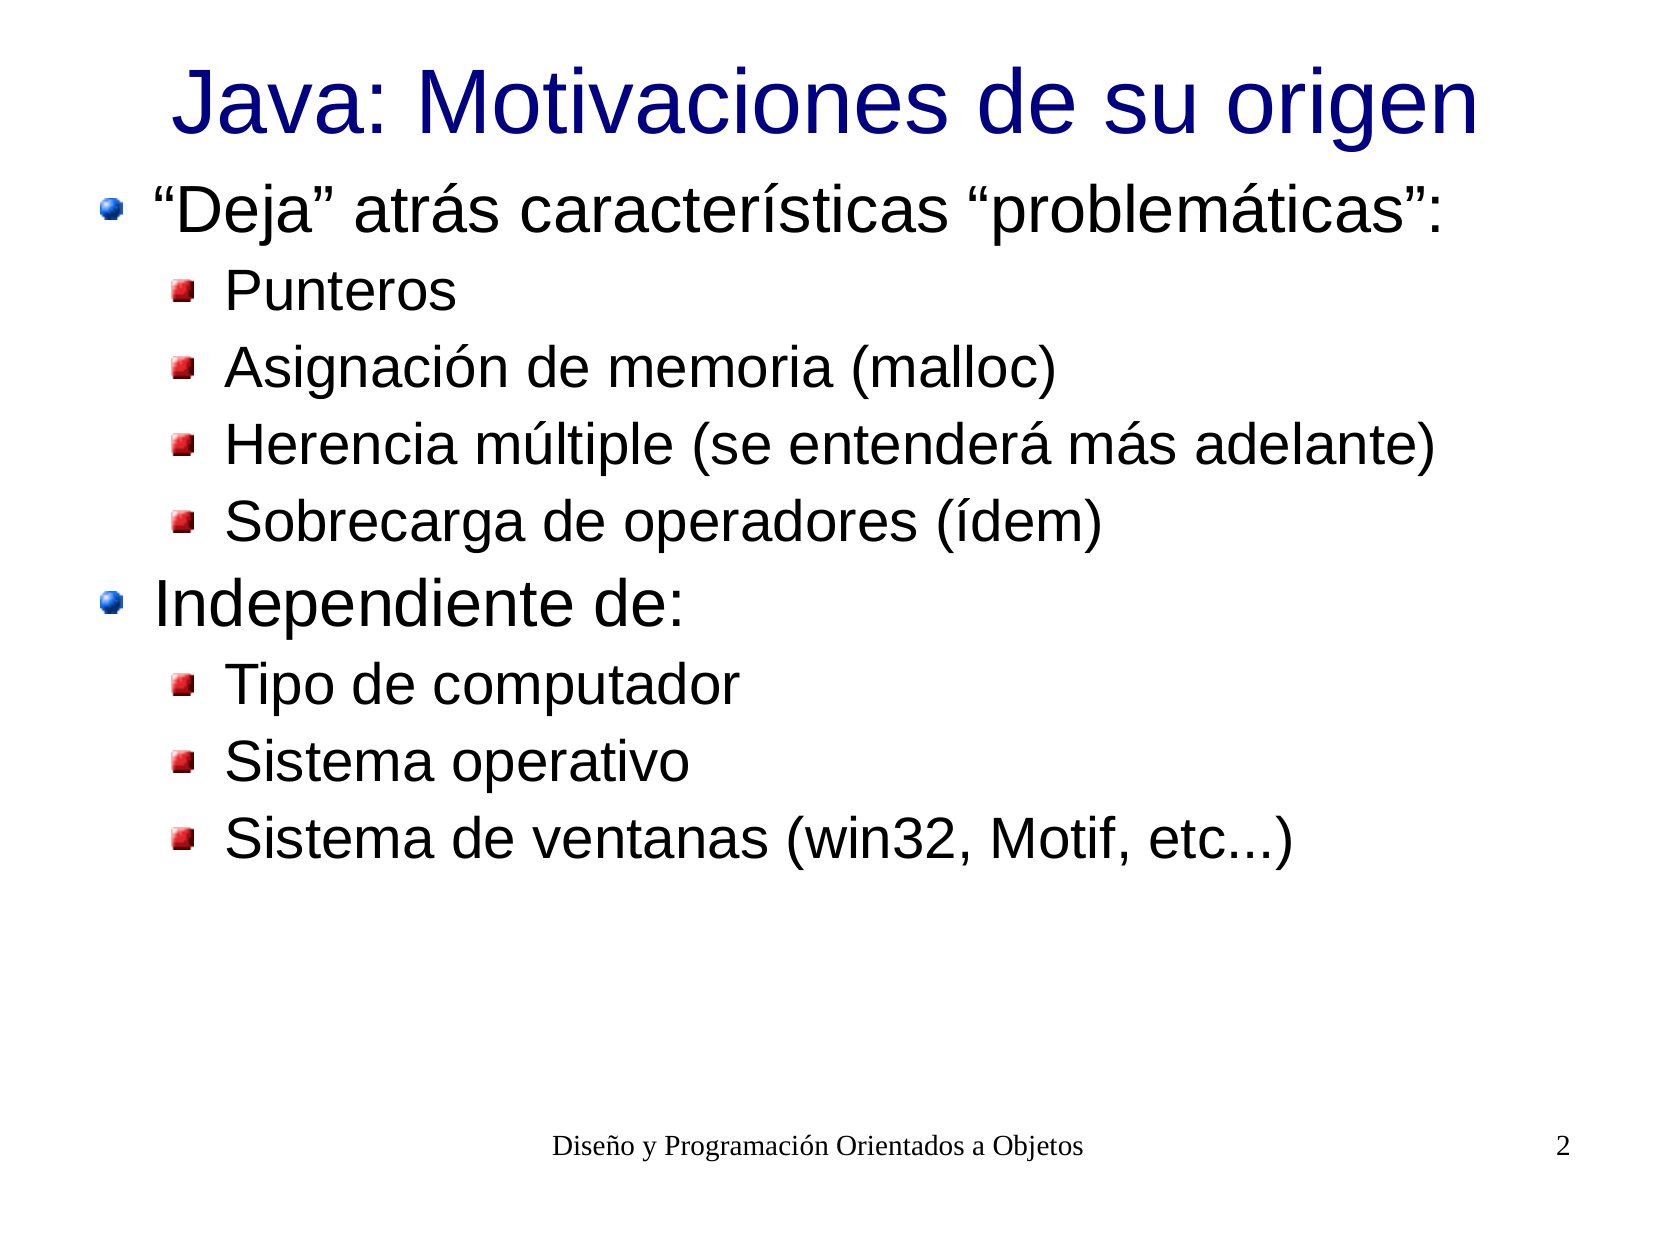

# Java: Motivaciones de su origen
“Deja” atrás características “problemáticas”:
Punteros
Asignación de memoria (malloc)
Herencia múltiple (se entenderá más adelante)
Sobrecarga de operadores (ídem)
Independiente de:
Tipo de computador
Sistema operativo
Sistema de ventanas (win32, Motif, etc...)
Diseño y programación Orientados a Objetos
2